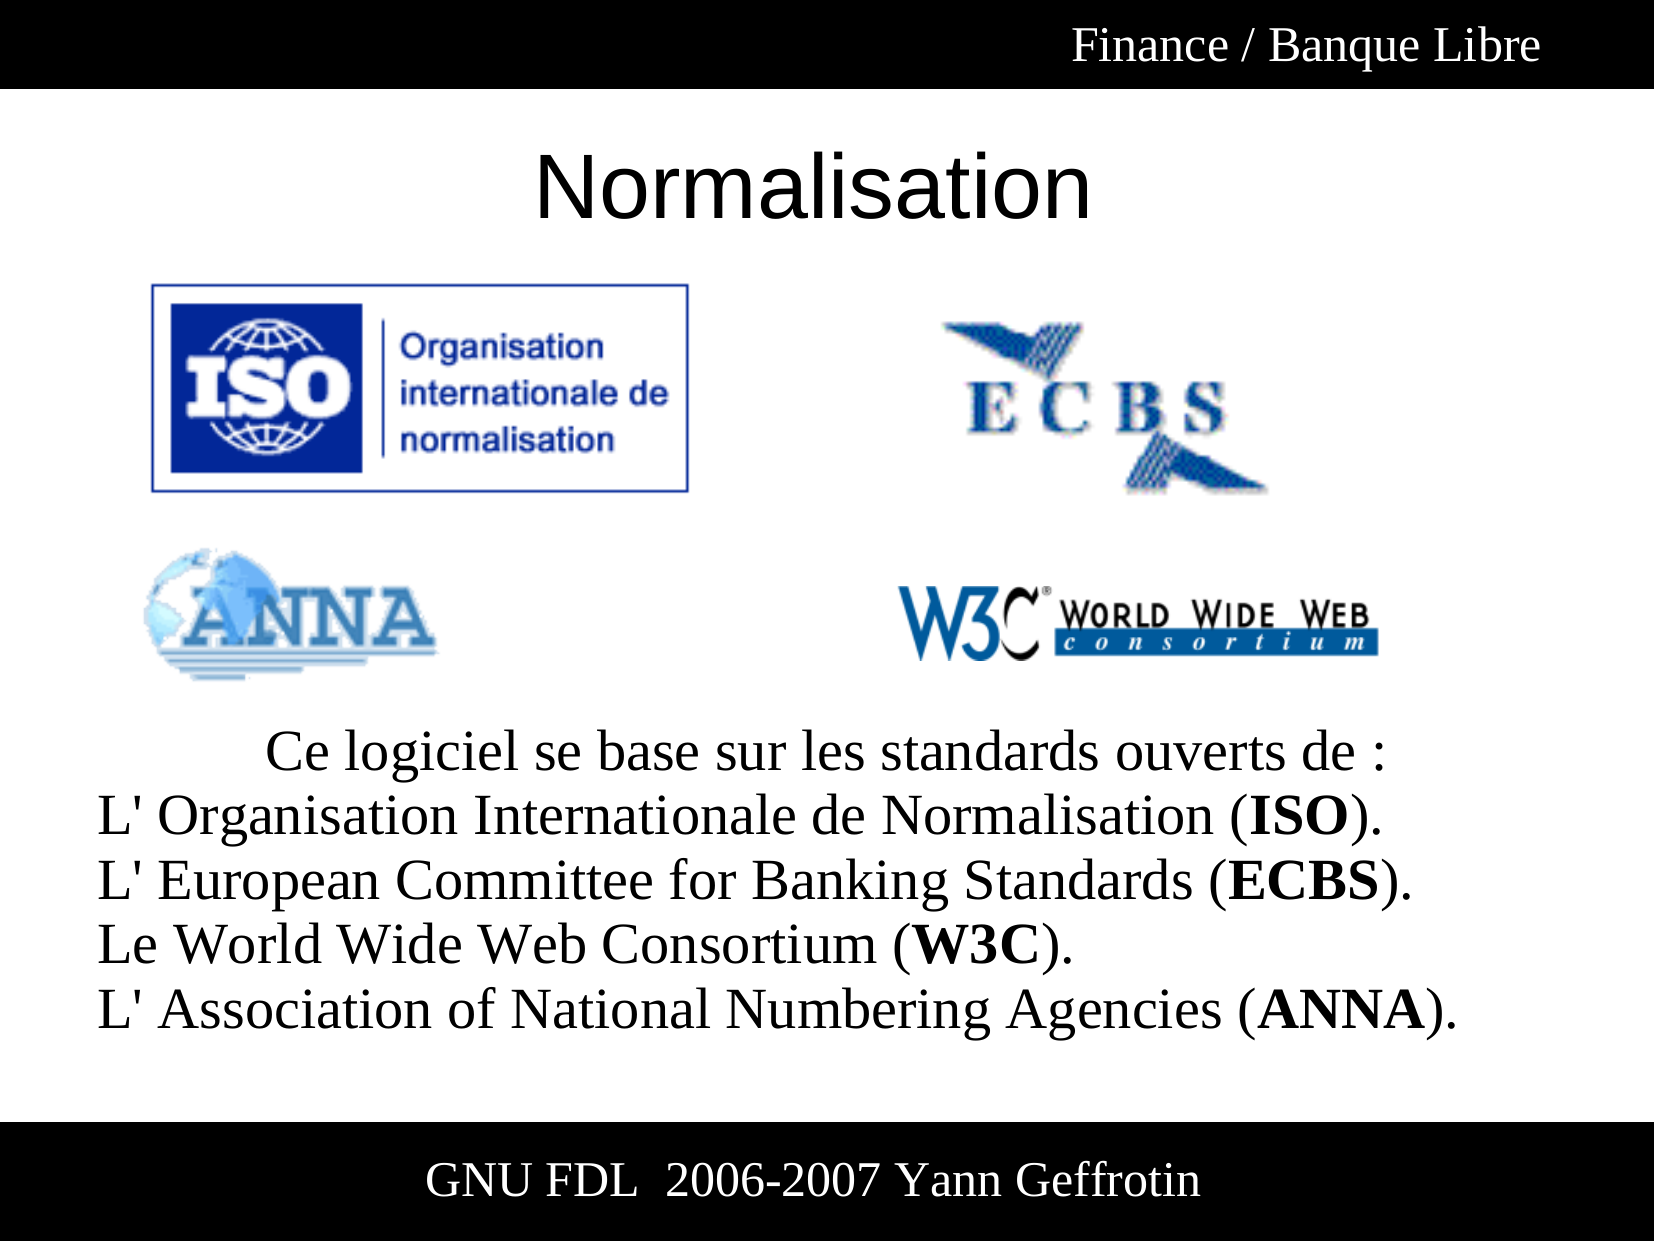

# Normalisation
Ce logiciel se base sur les standards ouverts de :
 L' Organisation Internationale de Normalisation (ISO).
 L' European Committee for Banking Standards (ECBS).
 Le World Wide Web Consortium (W3C).
 L' Association of National Numbering Agencies (ANNA).